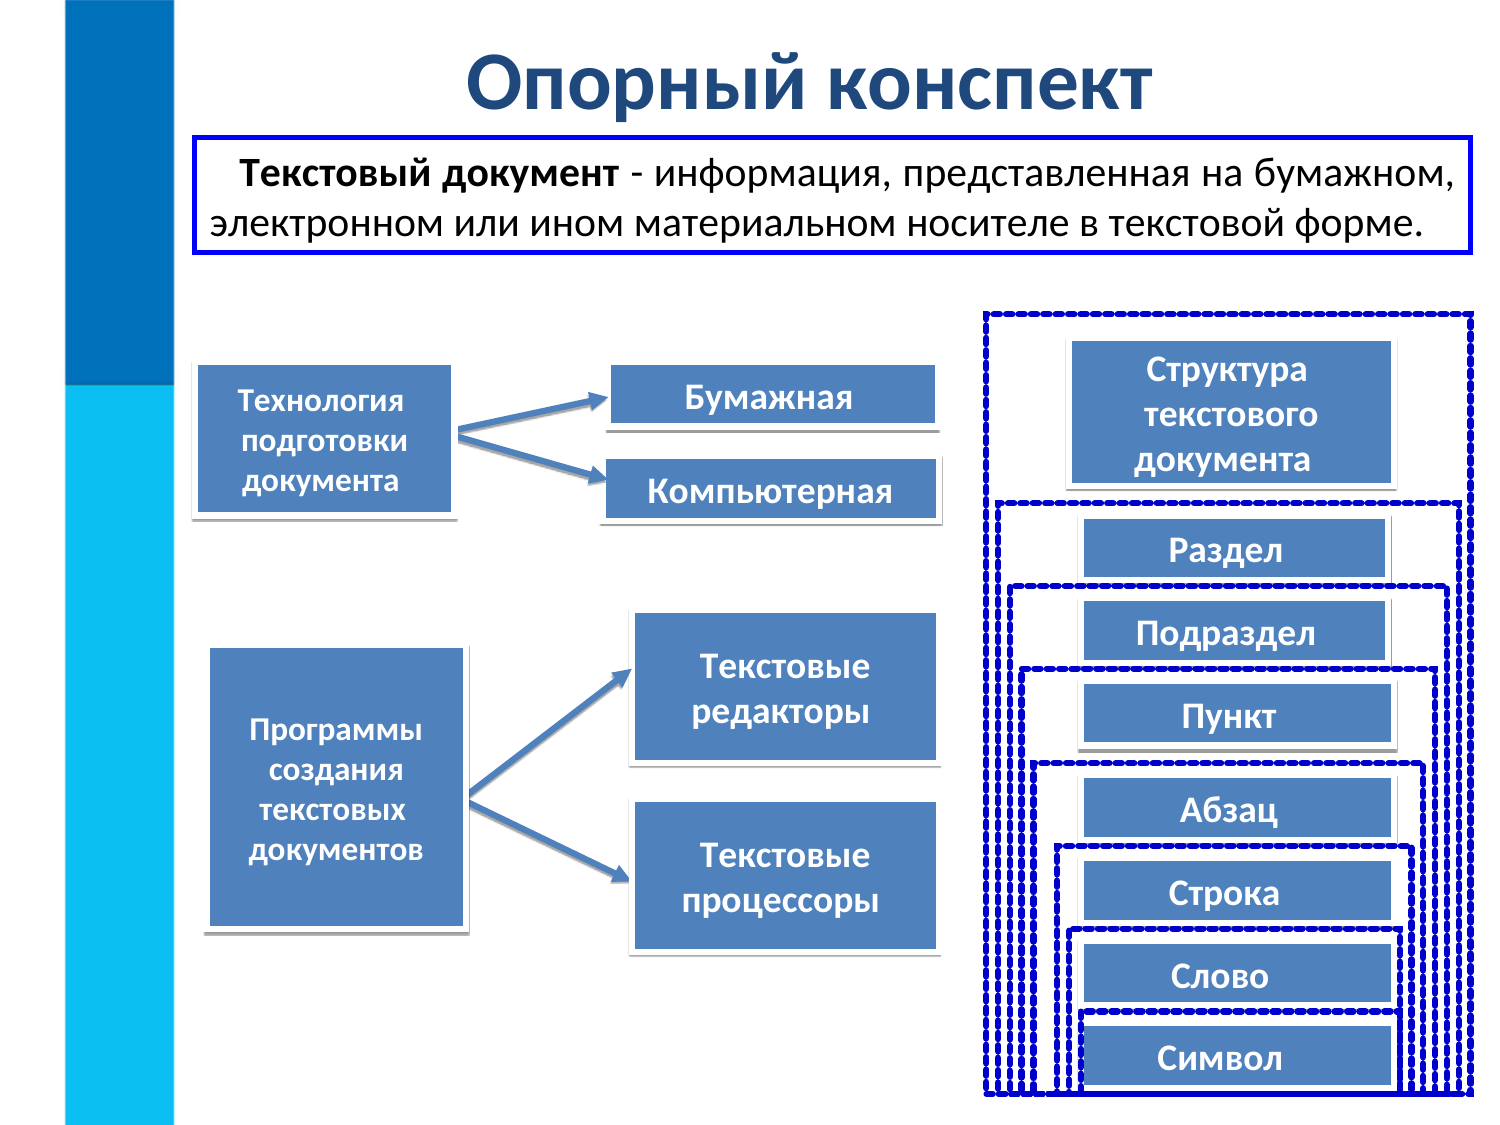

Опорный конспект
Текстовый документ - информация, представленная на бумажном, электронном или ином материальном носителе в текстовой форме.
Структура
текстового
документа
Технология
подготовки
документа
Бумажная
Компьютерная
Раздел
Подраздел
Текстовые
редакторы
Программы
создания
текстовых
документов
Пункт
Абзац
Текстовые
процессоры
Строка
Слово
Символ